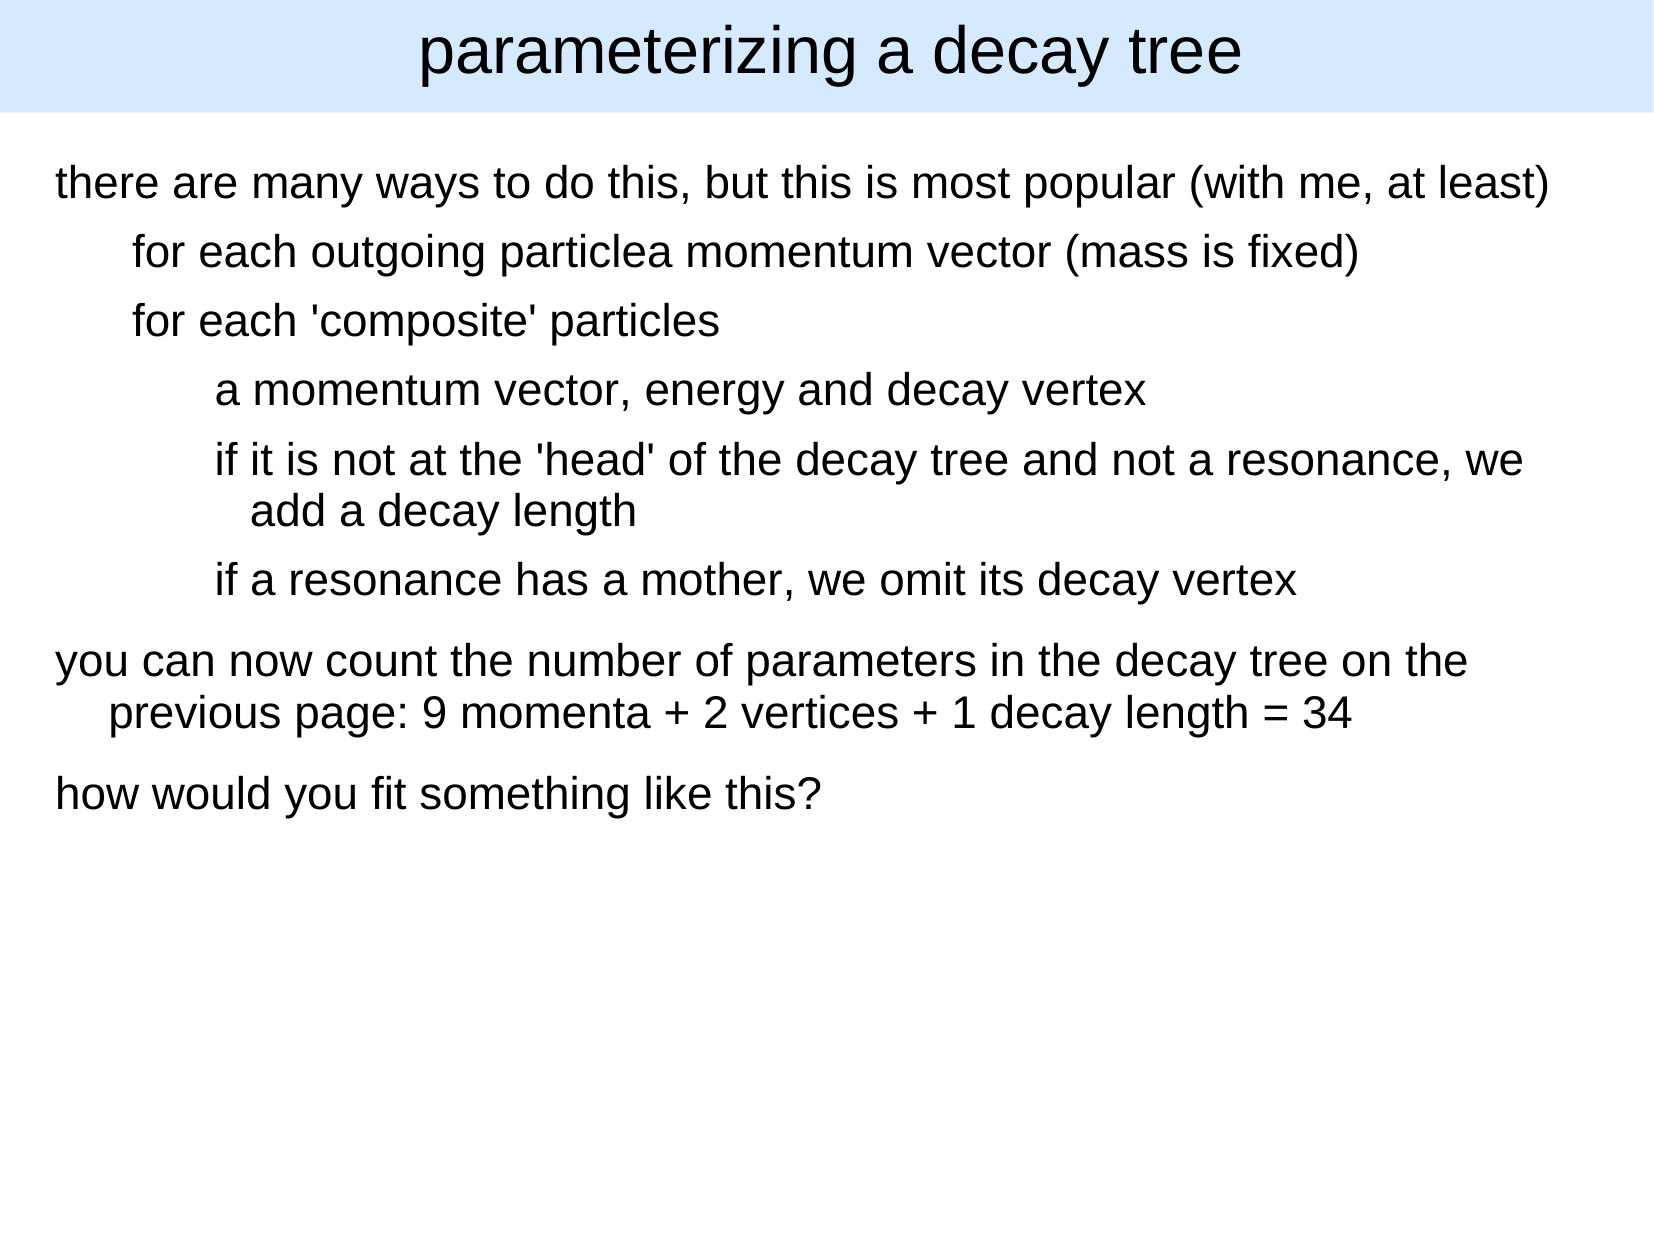

# parameterizing a decay tree
there are many ways to do this, but this is most popular (with me, at least)
for each outgoing particlea momentum vector (mass is fixed)
for each 'composite' particles
a momentum vector, energy and decay vertex
if it is not at the 'head' of the decay tree and not a resonance, we add a decay length
if a resonance has a mother, we omit its decay vertex
you can now count the number of parameters in the decay tree on the previous page: 9 momenta + 2 vertices + 1 decay length = 34
how would you fit something like this?